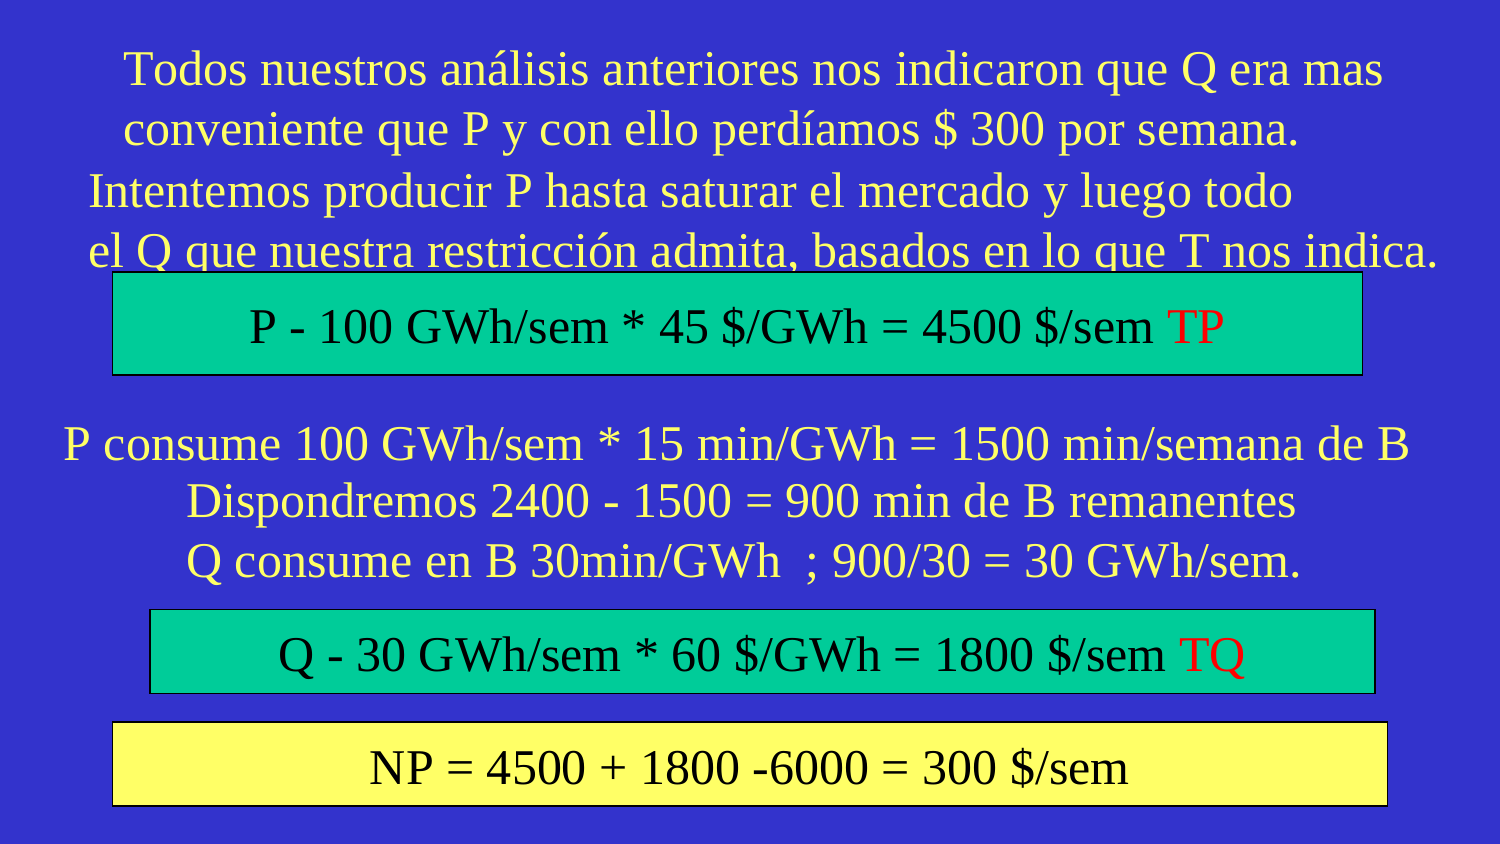

Todos nuestros análisis anteriores nos indicaron que Q era mas
conveniente que P y con ello perdíamos $ 300 por semana.
Intentemos producir P hasta saturar el mercado y luego todo
el Q que nuestra restricción admita, basados en lo que T nos indica.
P - 100 GWh/sem * 45 $/GWh = 4500 $/sem TP
P consume 100 GWh/sem * 15 min/GWh = 1500 min/semana de B
Dispondremos 2400 - 1500 = 900 min de B remanentes
Q consume en B 30min/GWh ; 900/30 = 30 GWh/sem.
Q - 30 GWh/sem * 60 $/GWh = 1800 $/sem TQ
NP = 4500 + 1800 -6000 = 300 $/sem